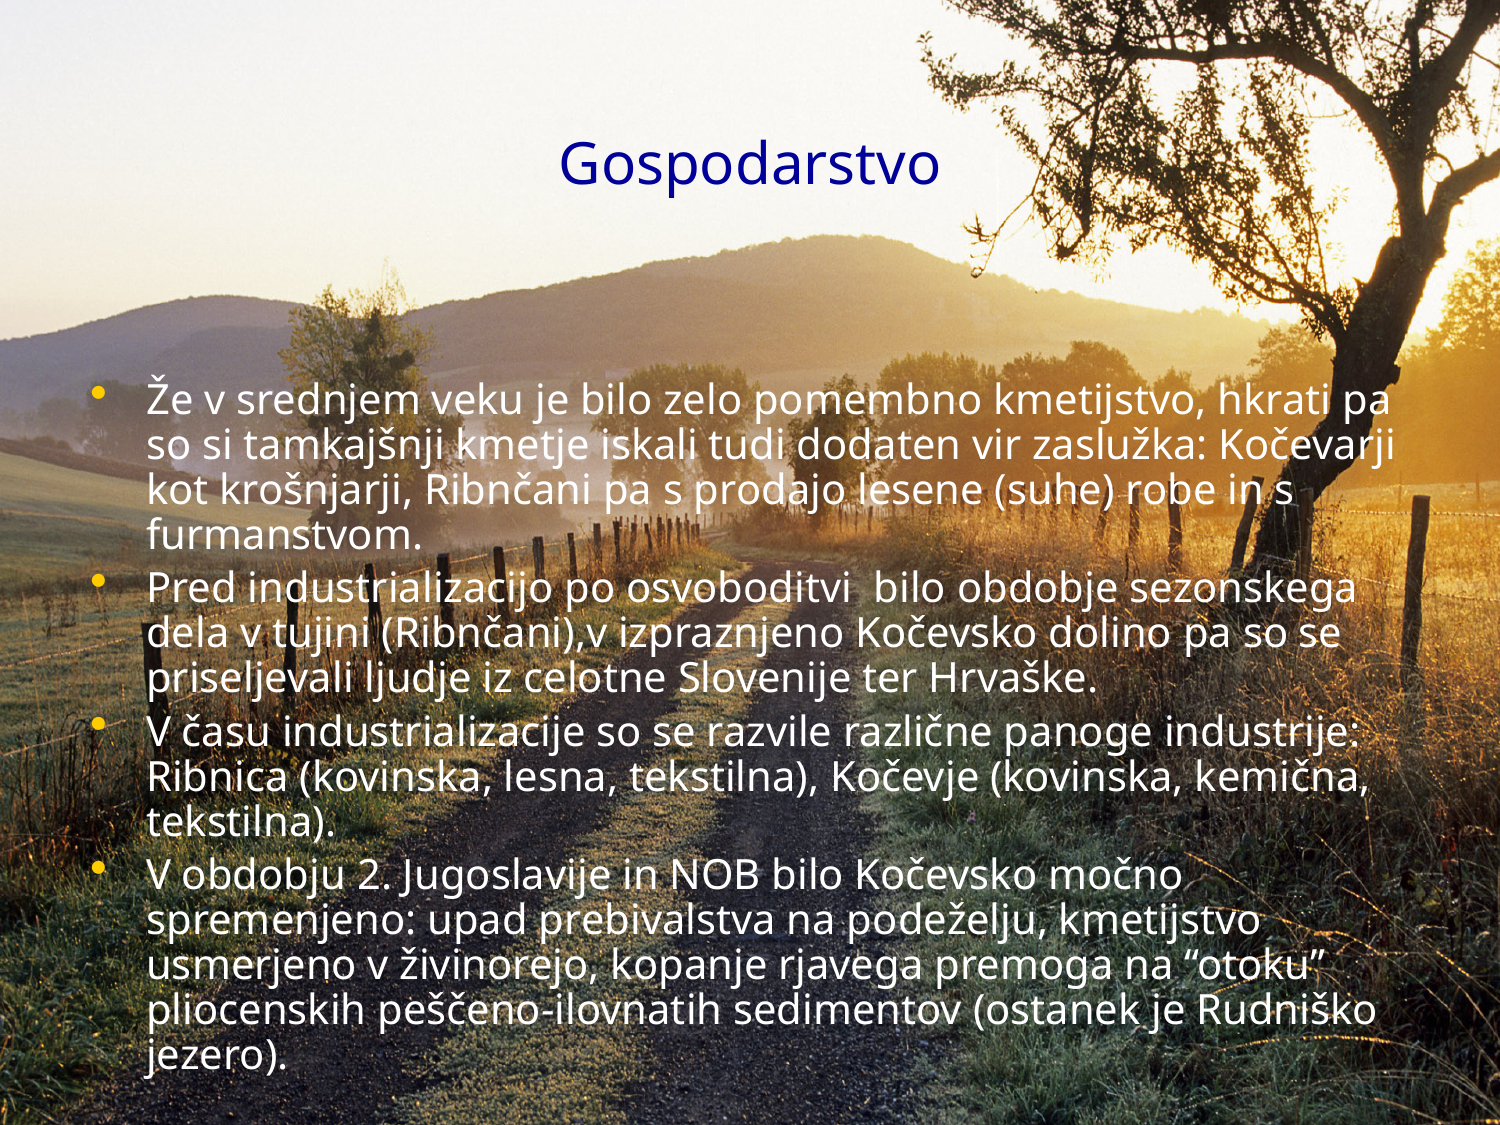

# Gospodarstvo
Že v srednjem veku je bilo zelo pomembno kmetijstvo, hkrati pa so si tamkajšnji kmetje iskali tudi dodaten vir zaslužka: Kočevarji kot krošnjarji, Ribnčani pa s prodajo lesene (suhe) robe in s furmanstvom.
Pred industrializacijo po osvoboditvi bilo obdobje sezonskega dela v tujini (Ribnčani),v izpraznjeno Kočevsko dolino pa so se priseljevali ljudje iz celotne Slovenije ter Hrvaške.
V času industrializacije so se razvile različne panoge industrije: Ribnica (kovinska, lesna, tekstilna), Kočevje (kovinska, kemična, tekstilna).
V obdobju 2. Jugoslavije in NOB bilo Kočevsko močno spremenjeno: upad prebivalstva na podeželju, kmetijstvo usmerjeno v živinorejo, kopanje rjavega premoga na “otoku” pliocenskih peščeno-ilovnatih sedimentov (ostanek je Rudniško jezero).